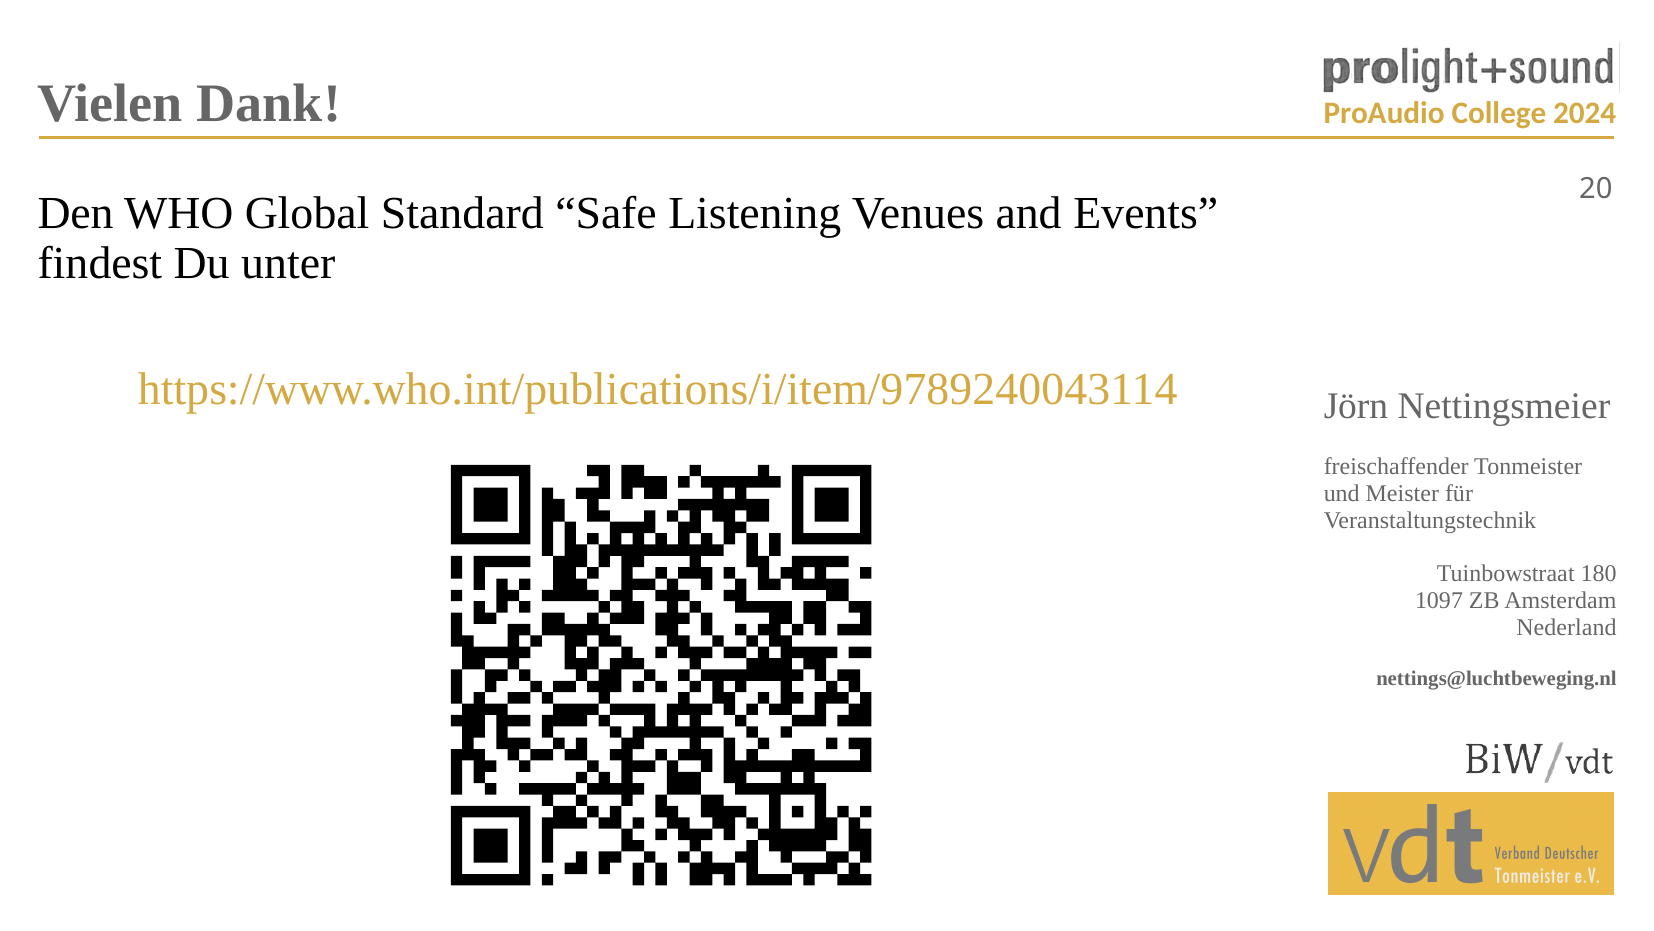

# Vielen Dank!
20
Den WHO Global Standard “Safe Listening Venues and Events” findest Du unter
https://www.who.int/publications/i/item/9789240043114